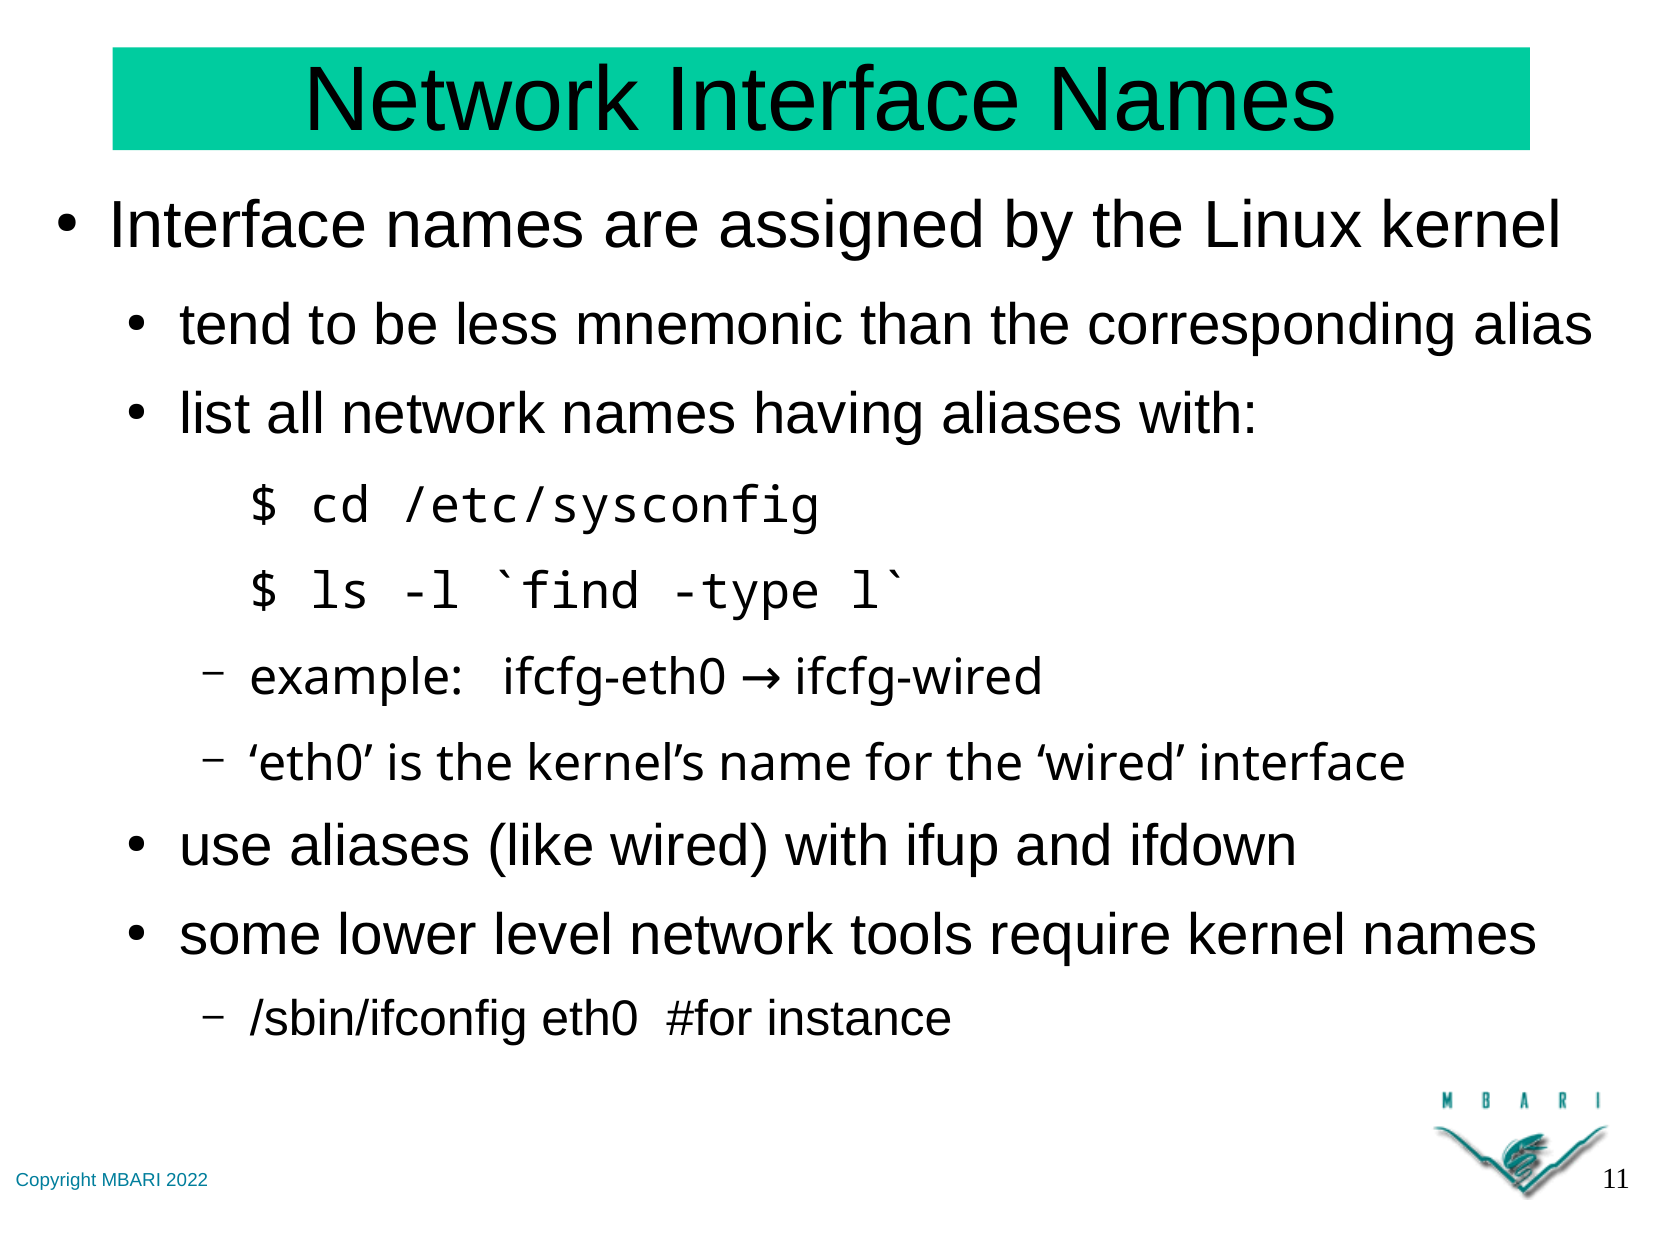

# Network Interface Names
Interface names are assigned by the Linux kernel
tend to be less mnemonic than the corresponding alias
list all network names having aliases with:
$ cd /etc/sysconfig
$ ls -l `find -type l`
example: ifcfg-eth0 → ifcfg-wired
‘eth0’ is the kernel’s name for the ‘wired’ interface
use aliases (like wired) with ifup and ifdown
some lower level network tools require kernel names
/sbin/ifconfig eth0 #for instance